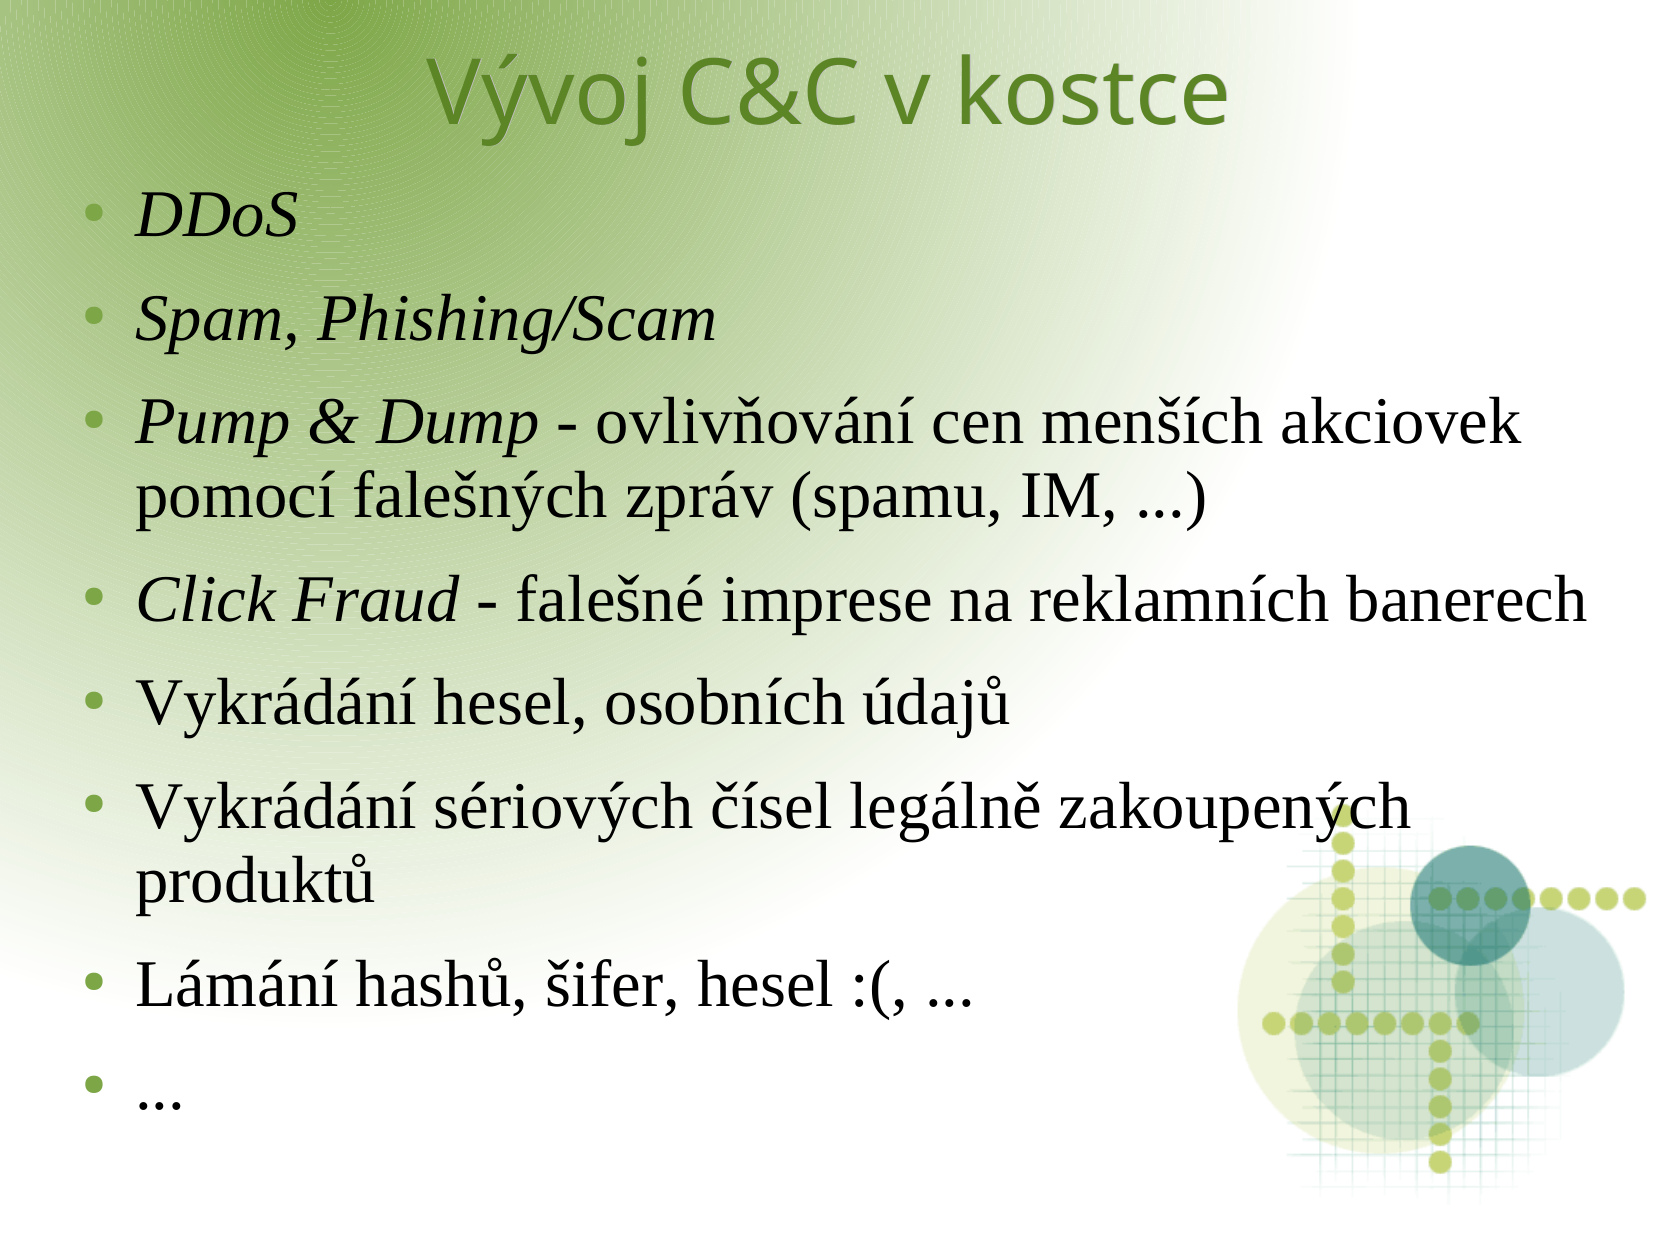

# Vývoj C&C v kostce
DDoS
Spam, Phishing/Scam
Pump & Dump - ovlivňování cen menších akciovek pomocí falešných zpráv (spamu, IM, ...)
Click Fraud - falešné imprese na reklamních banerech
Vykrádání hesel, osobních údajů
Vykrádání sériových čísel legálně zakoupených produktů
Lámání hashů, šifer, hesel :(, ...
...